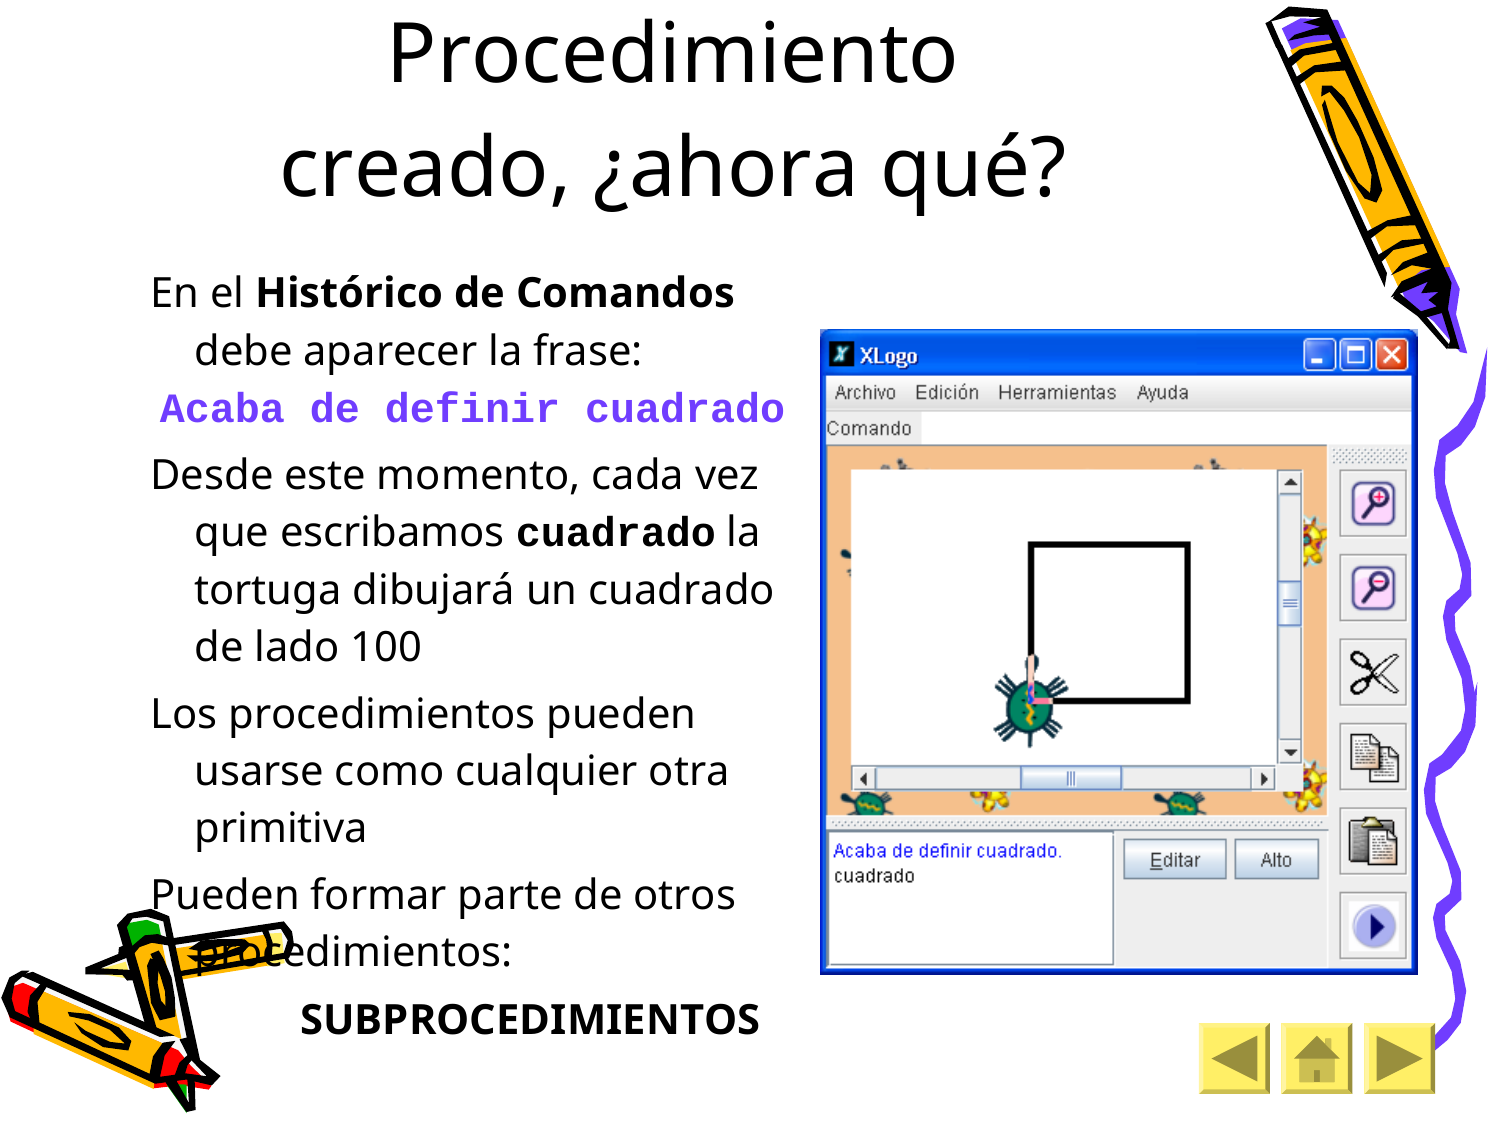

# Procedimiento creado, ¿ahora qué?
En el Histórico de Comandos debe aparecer la frase:
Acaba de definir cuadrado
Desde este momento, cada vez que escribamos cuadrado la tortuga dibujará un cuadrado de lado 100
Los procedimientos pueden usarse como cualquier otra primitiva
Pueden formar parte de otros procedimientos:
	SUBPROCEDIMIENTOS